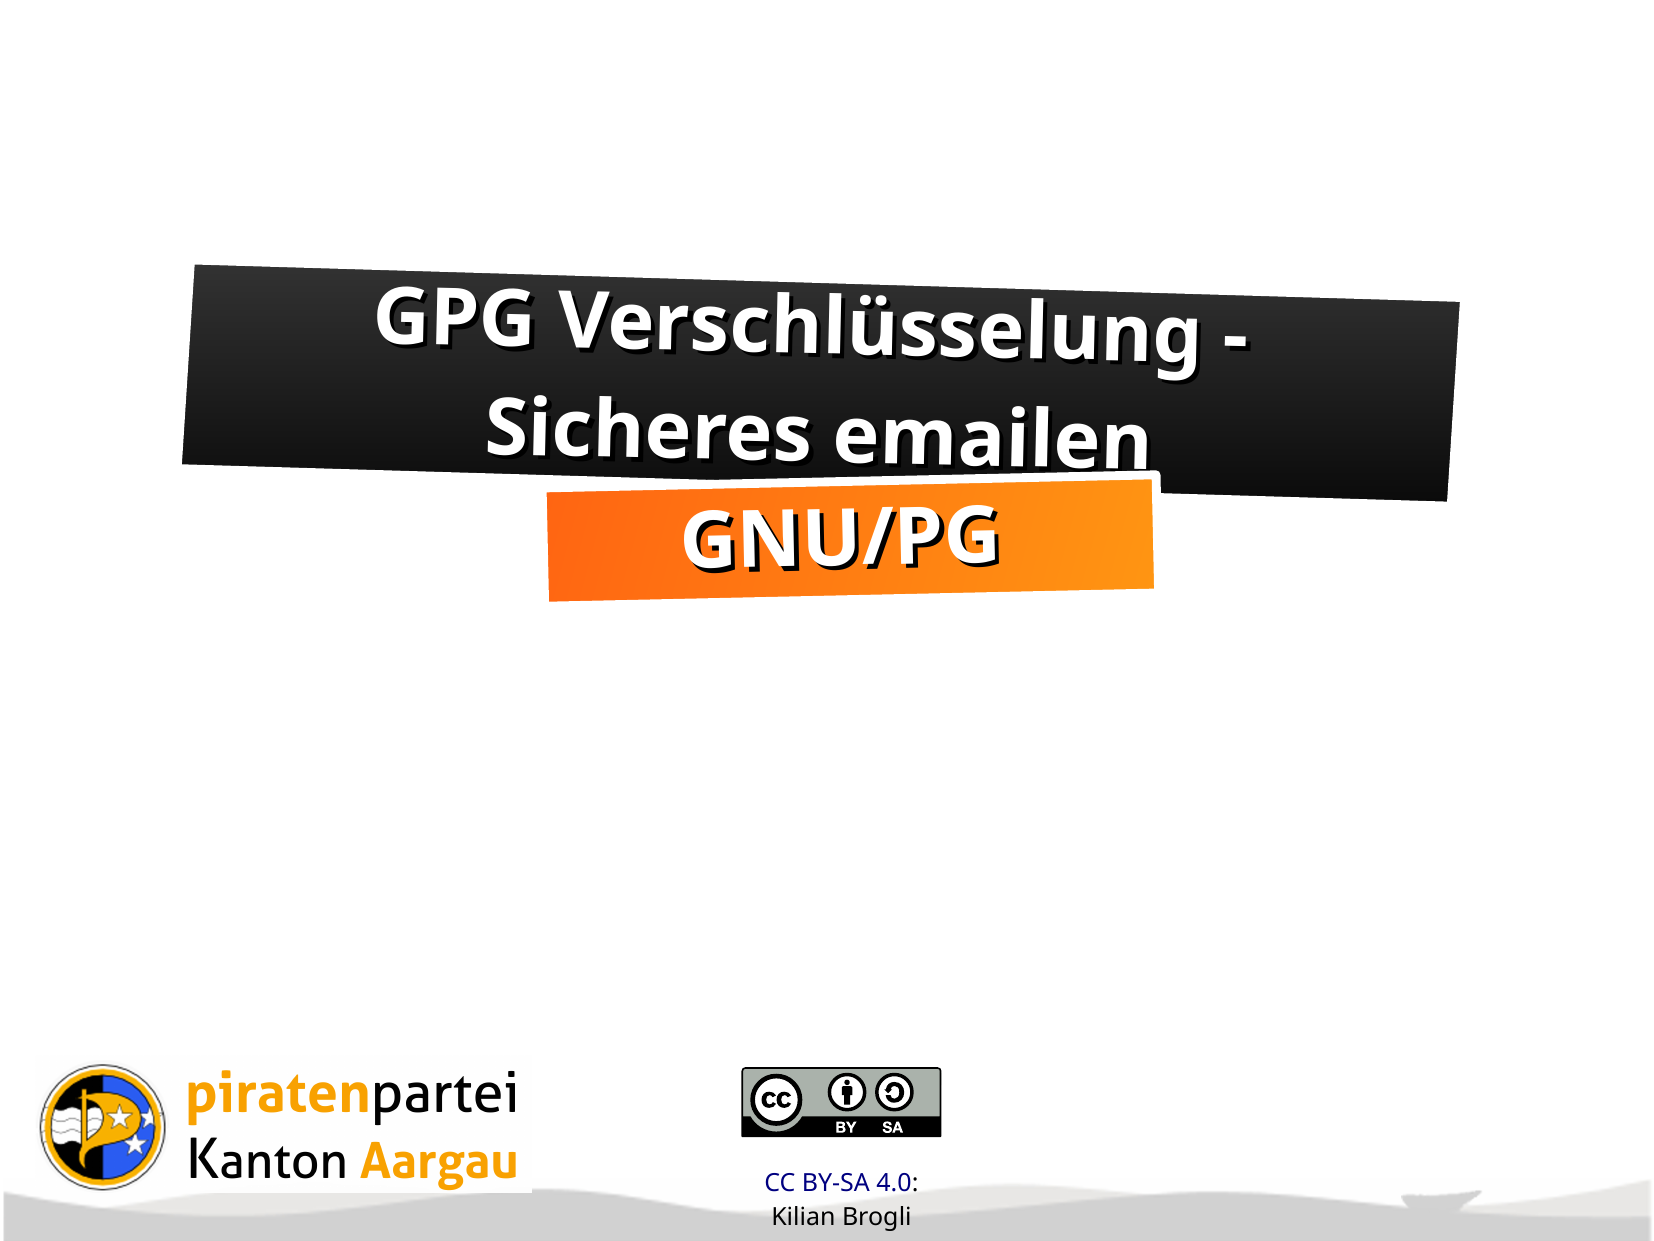

# GPG Verschlüsselung - Sicheres emailen
GNU/PG
CC BY-SA 4.0:
Kilian Brogli